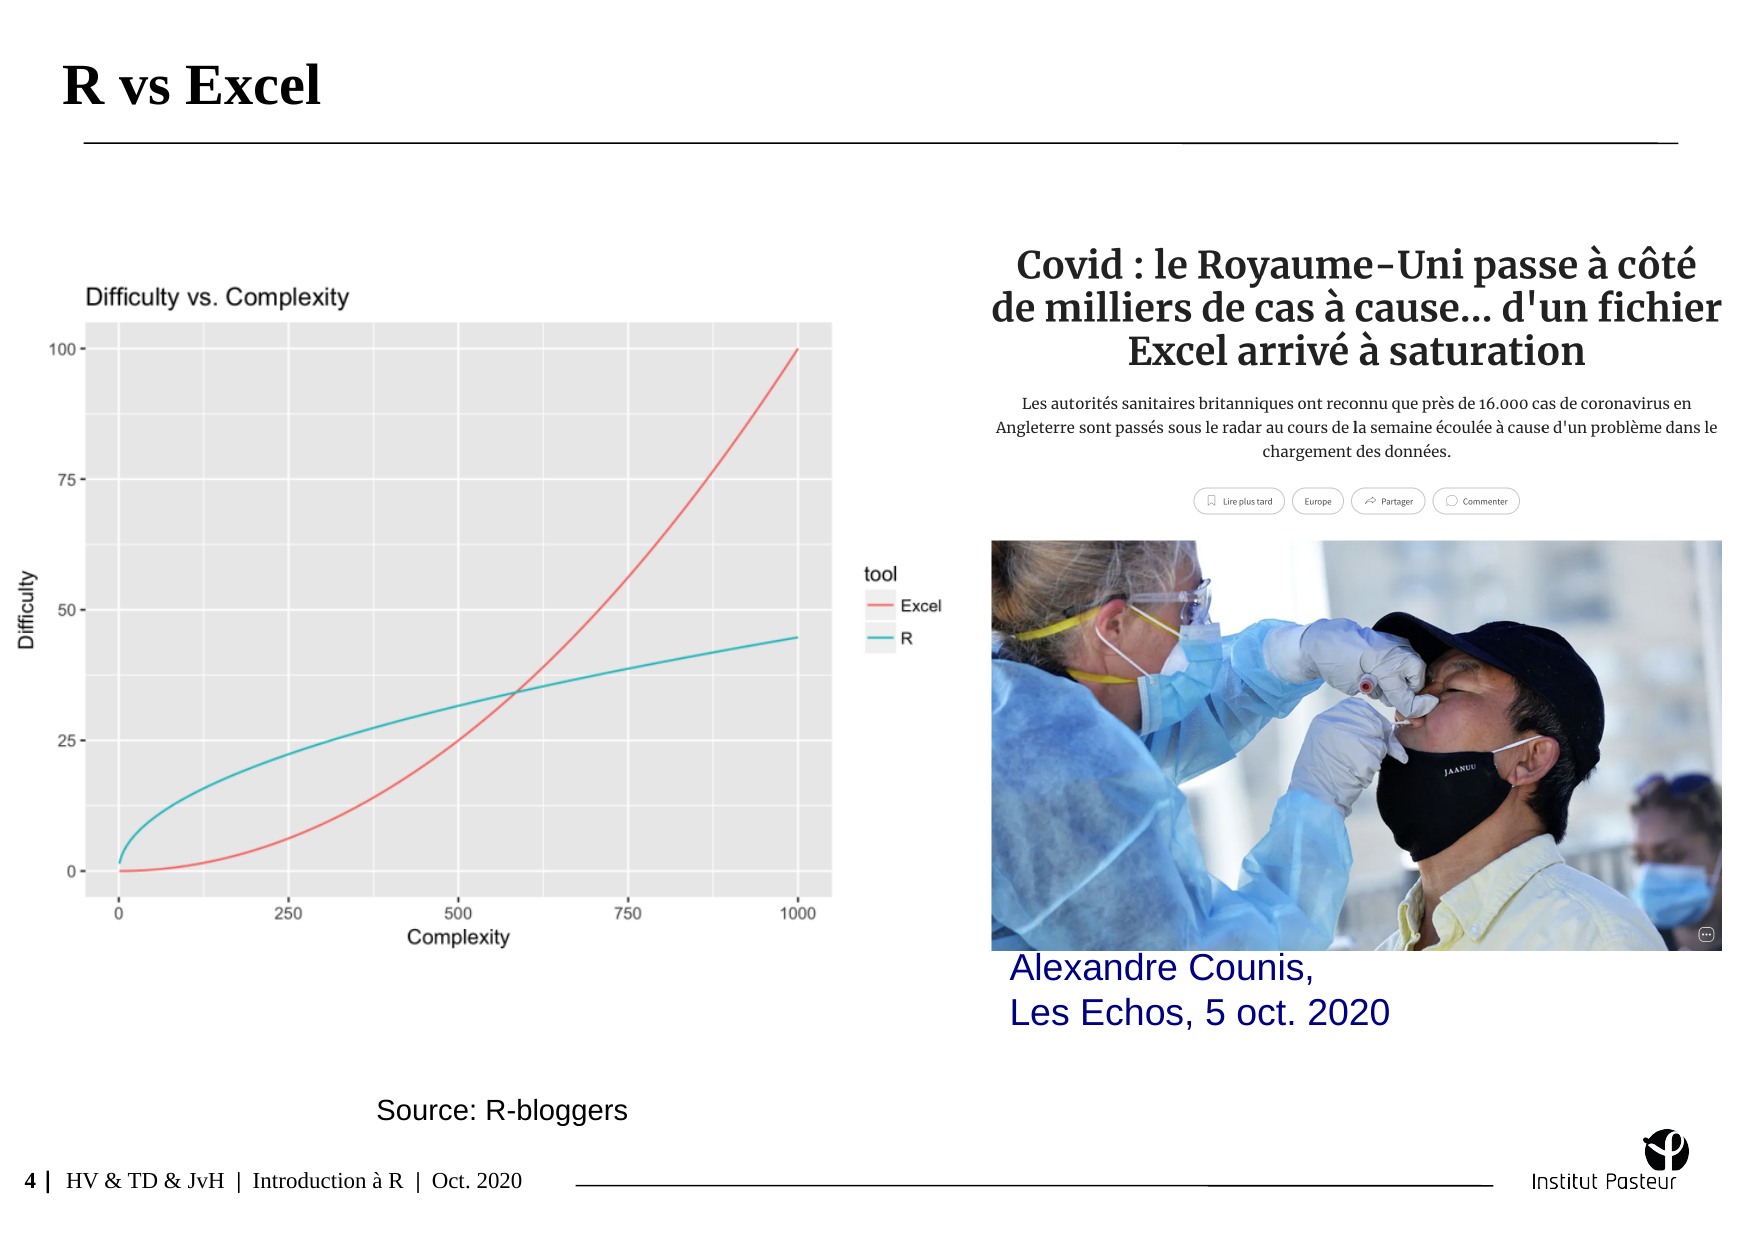

R vs Excel
Alexandre Counis, Les Echos, 5 oct. 2020
Source: R-bloggers